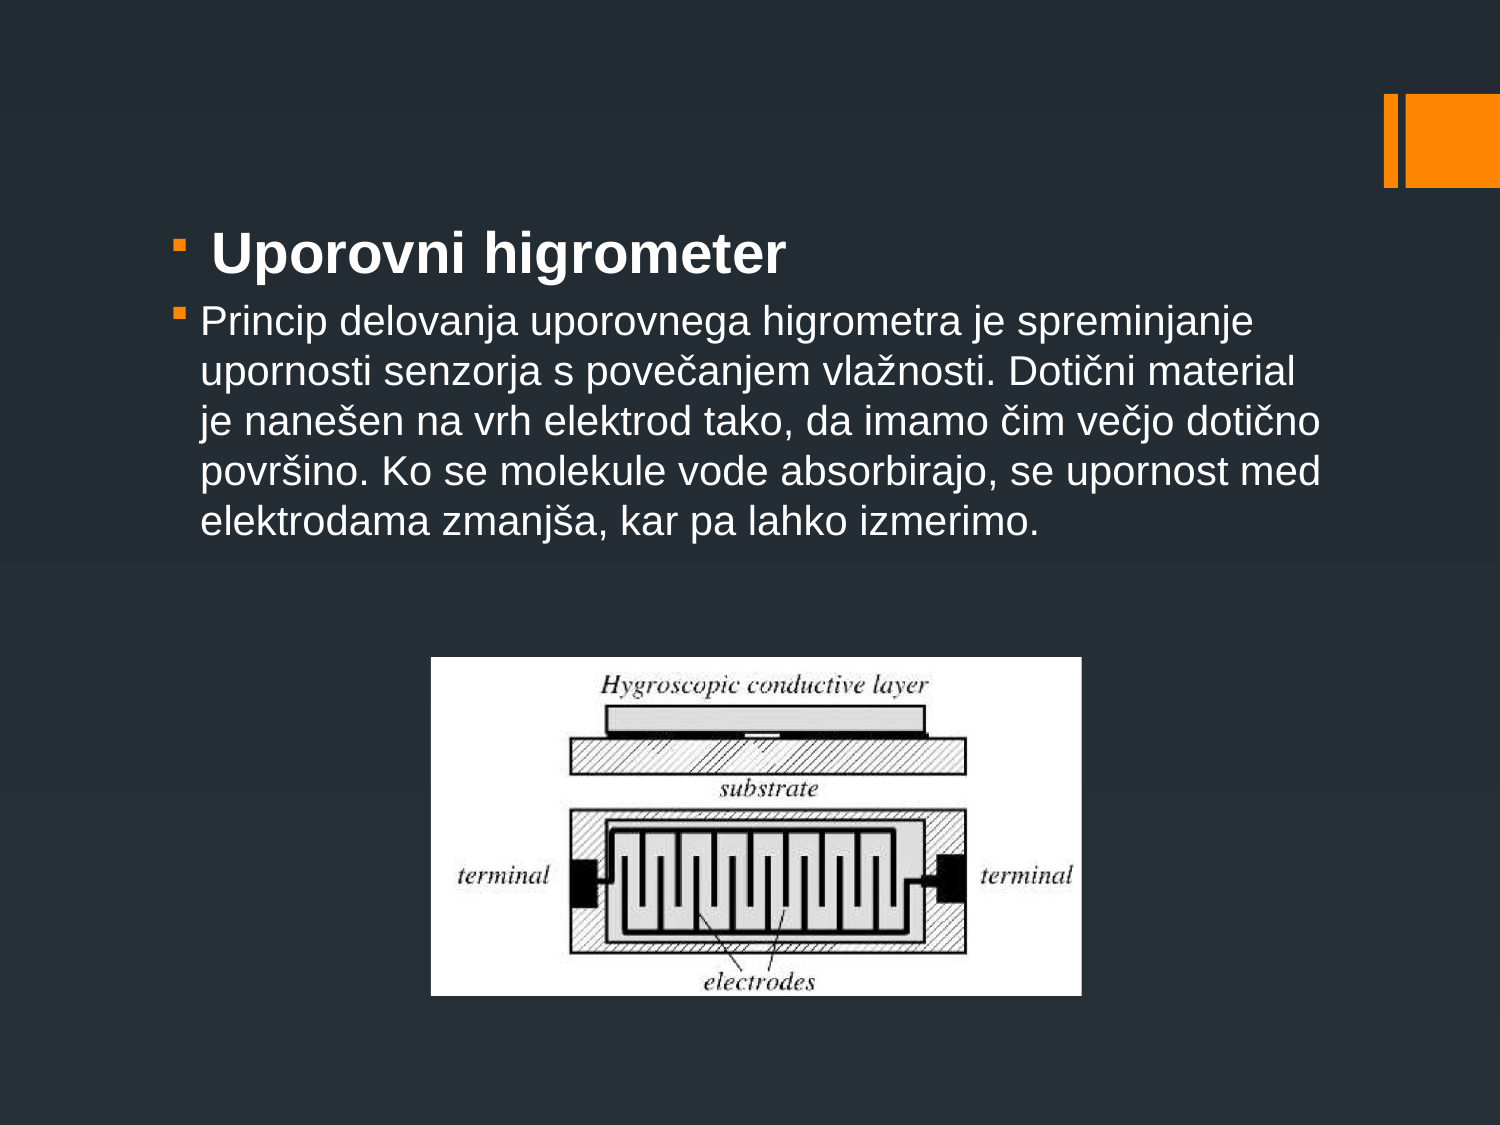

Uporovni higrometer
Princip delovanja uporovnega higrometra je spreminjanje upornosti senzorja s povečanjem vlažnosti. Dotični material je nanešen na vrh elektrod tako, da imamo čim večjo dotično površino. Ko se molekule vode absorbirajo, se upornost med elektrodama zmanjša, kar pa lahko izmerimo.
#